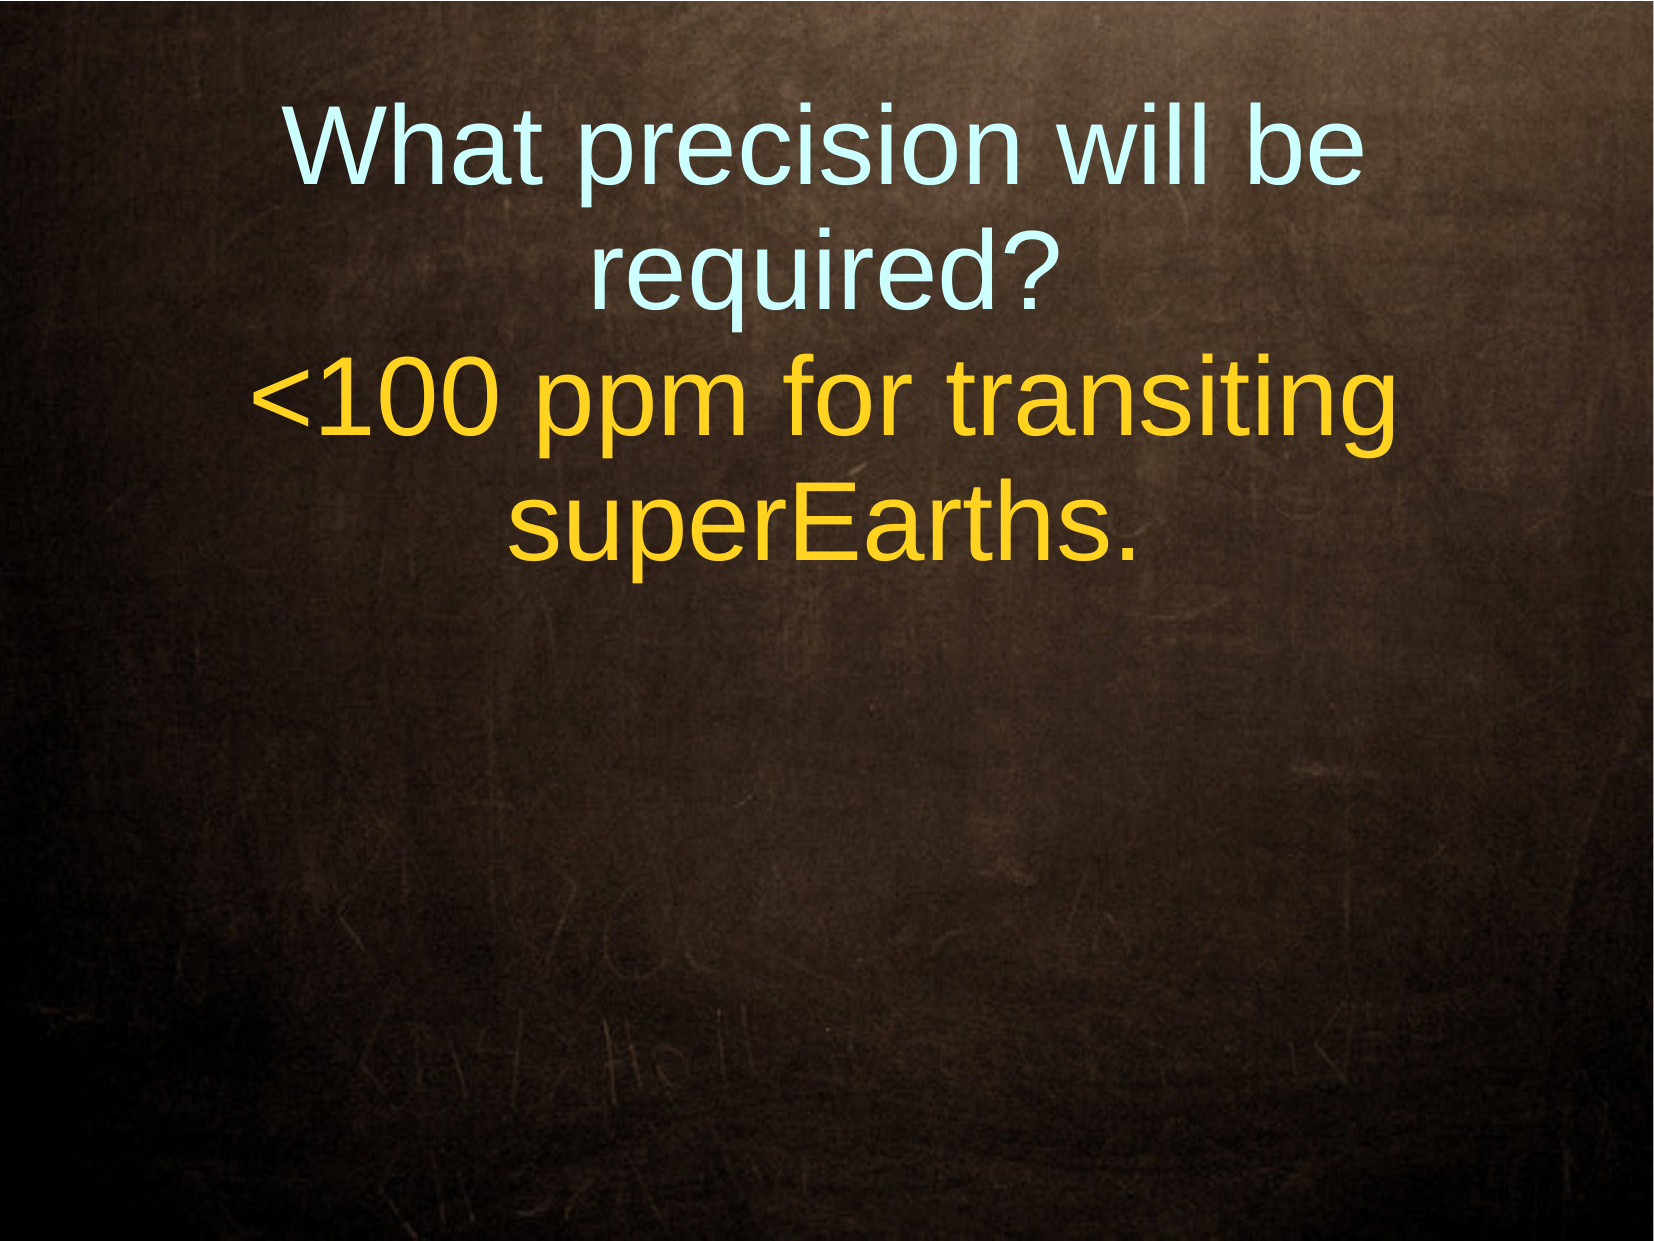

What precision will be required?
<100 ppm for transiting superEarths.